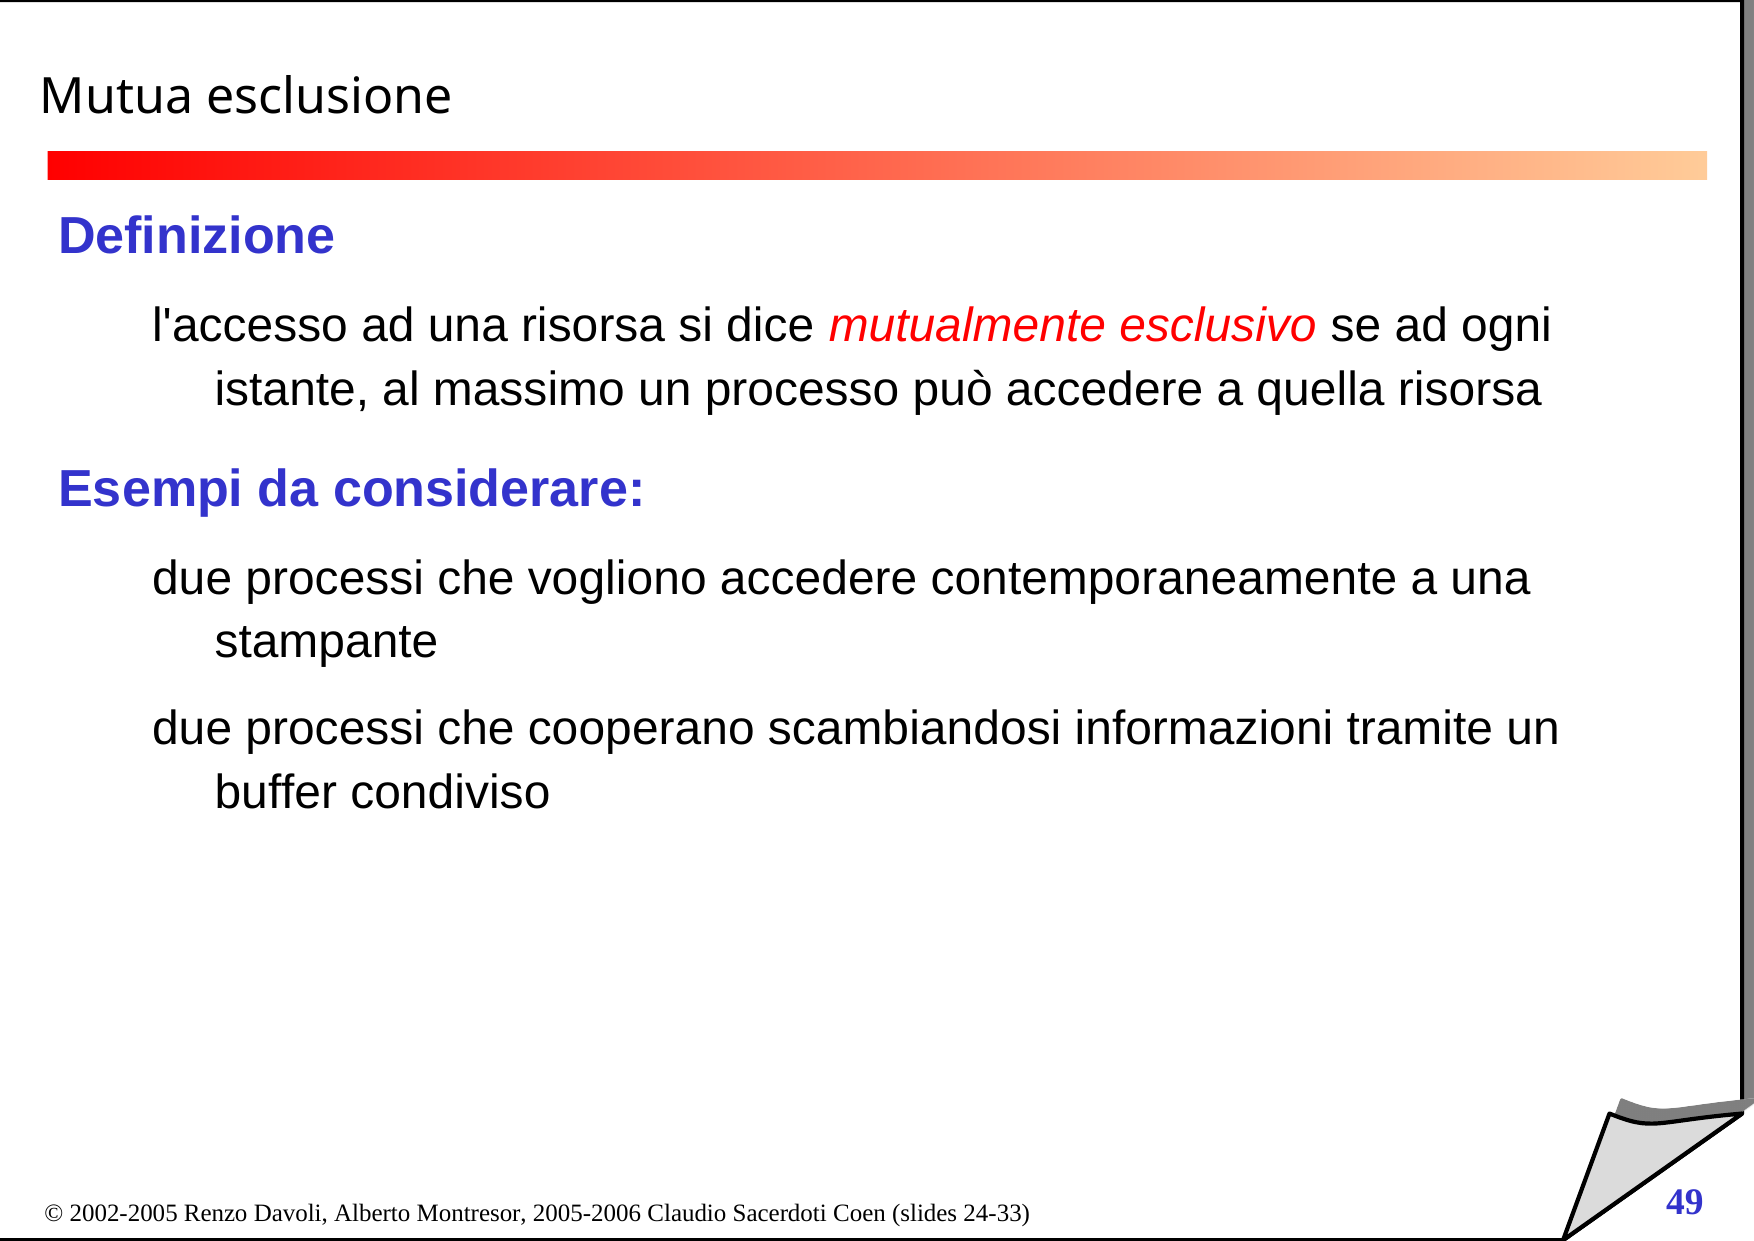

# Mutua esclusione
Definizione
l'accesso ad una risorsa si dice mutualmente esclusivo se ad ogni istante, al massimo un processo può accedere a quella risorsa
Esempi da considerare:
due processi che vogliono accedere contemporaneamente a una stampante
due processi che cooperano scambiandosi informazioni tramite un buffer condiviso